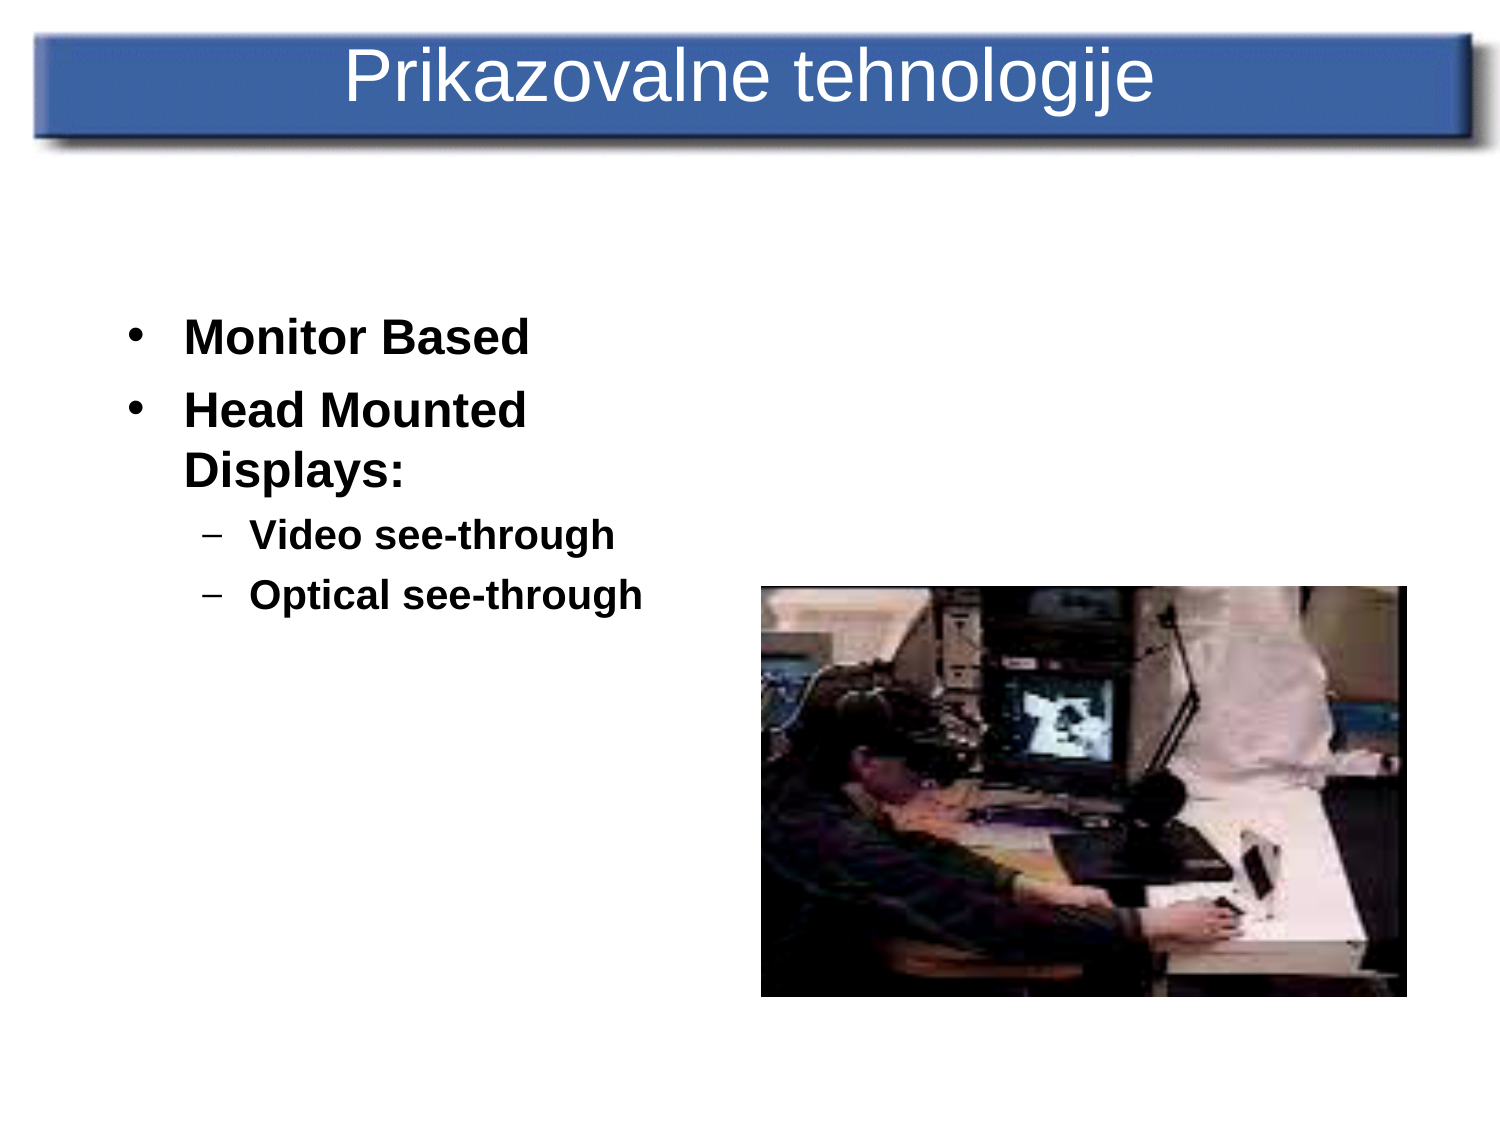

# Prikazovalne tehnologije
Monitor Based
Head Mounted Displays:
Video see-through
Optical see-through